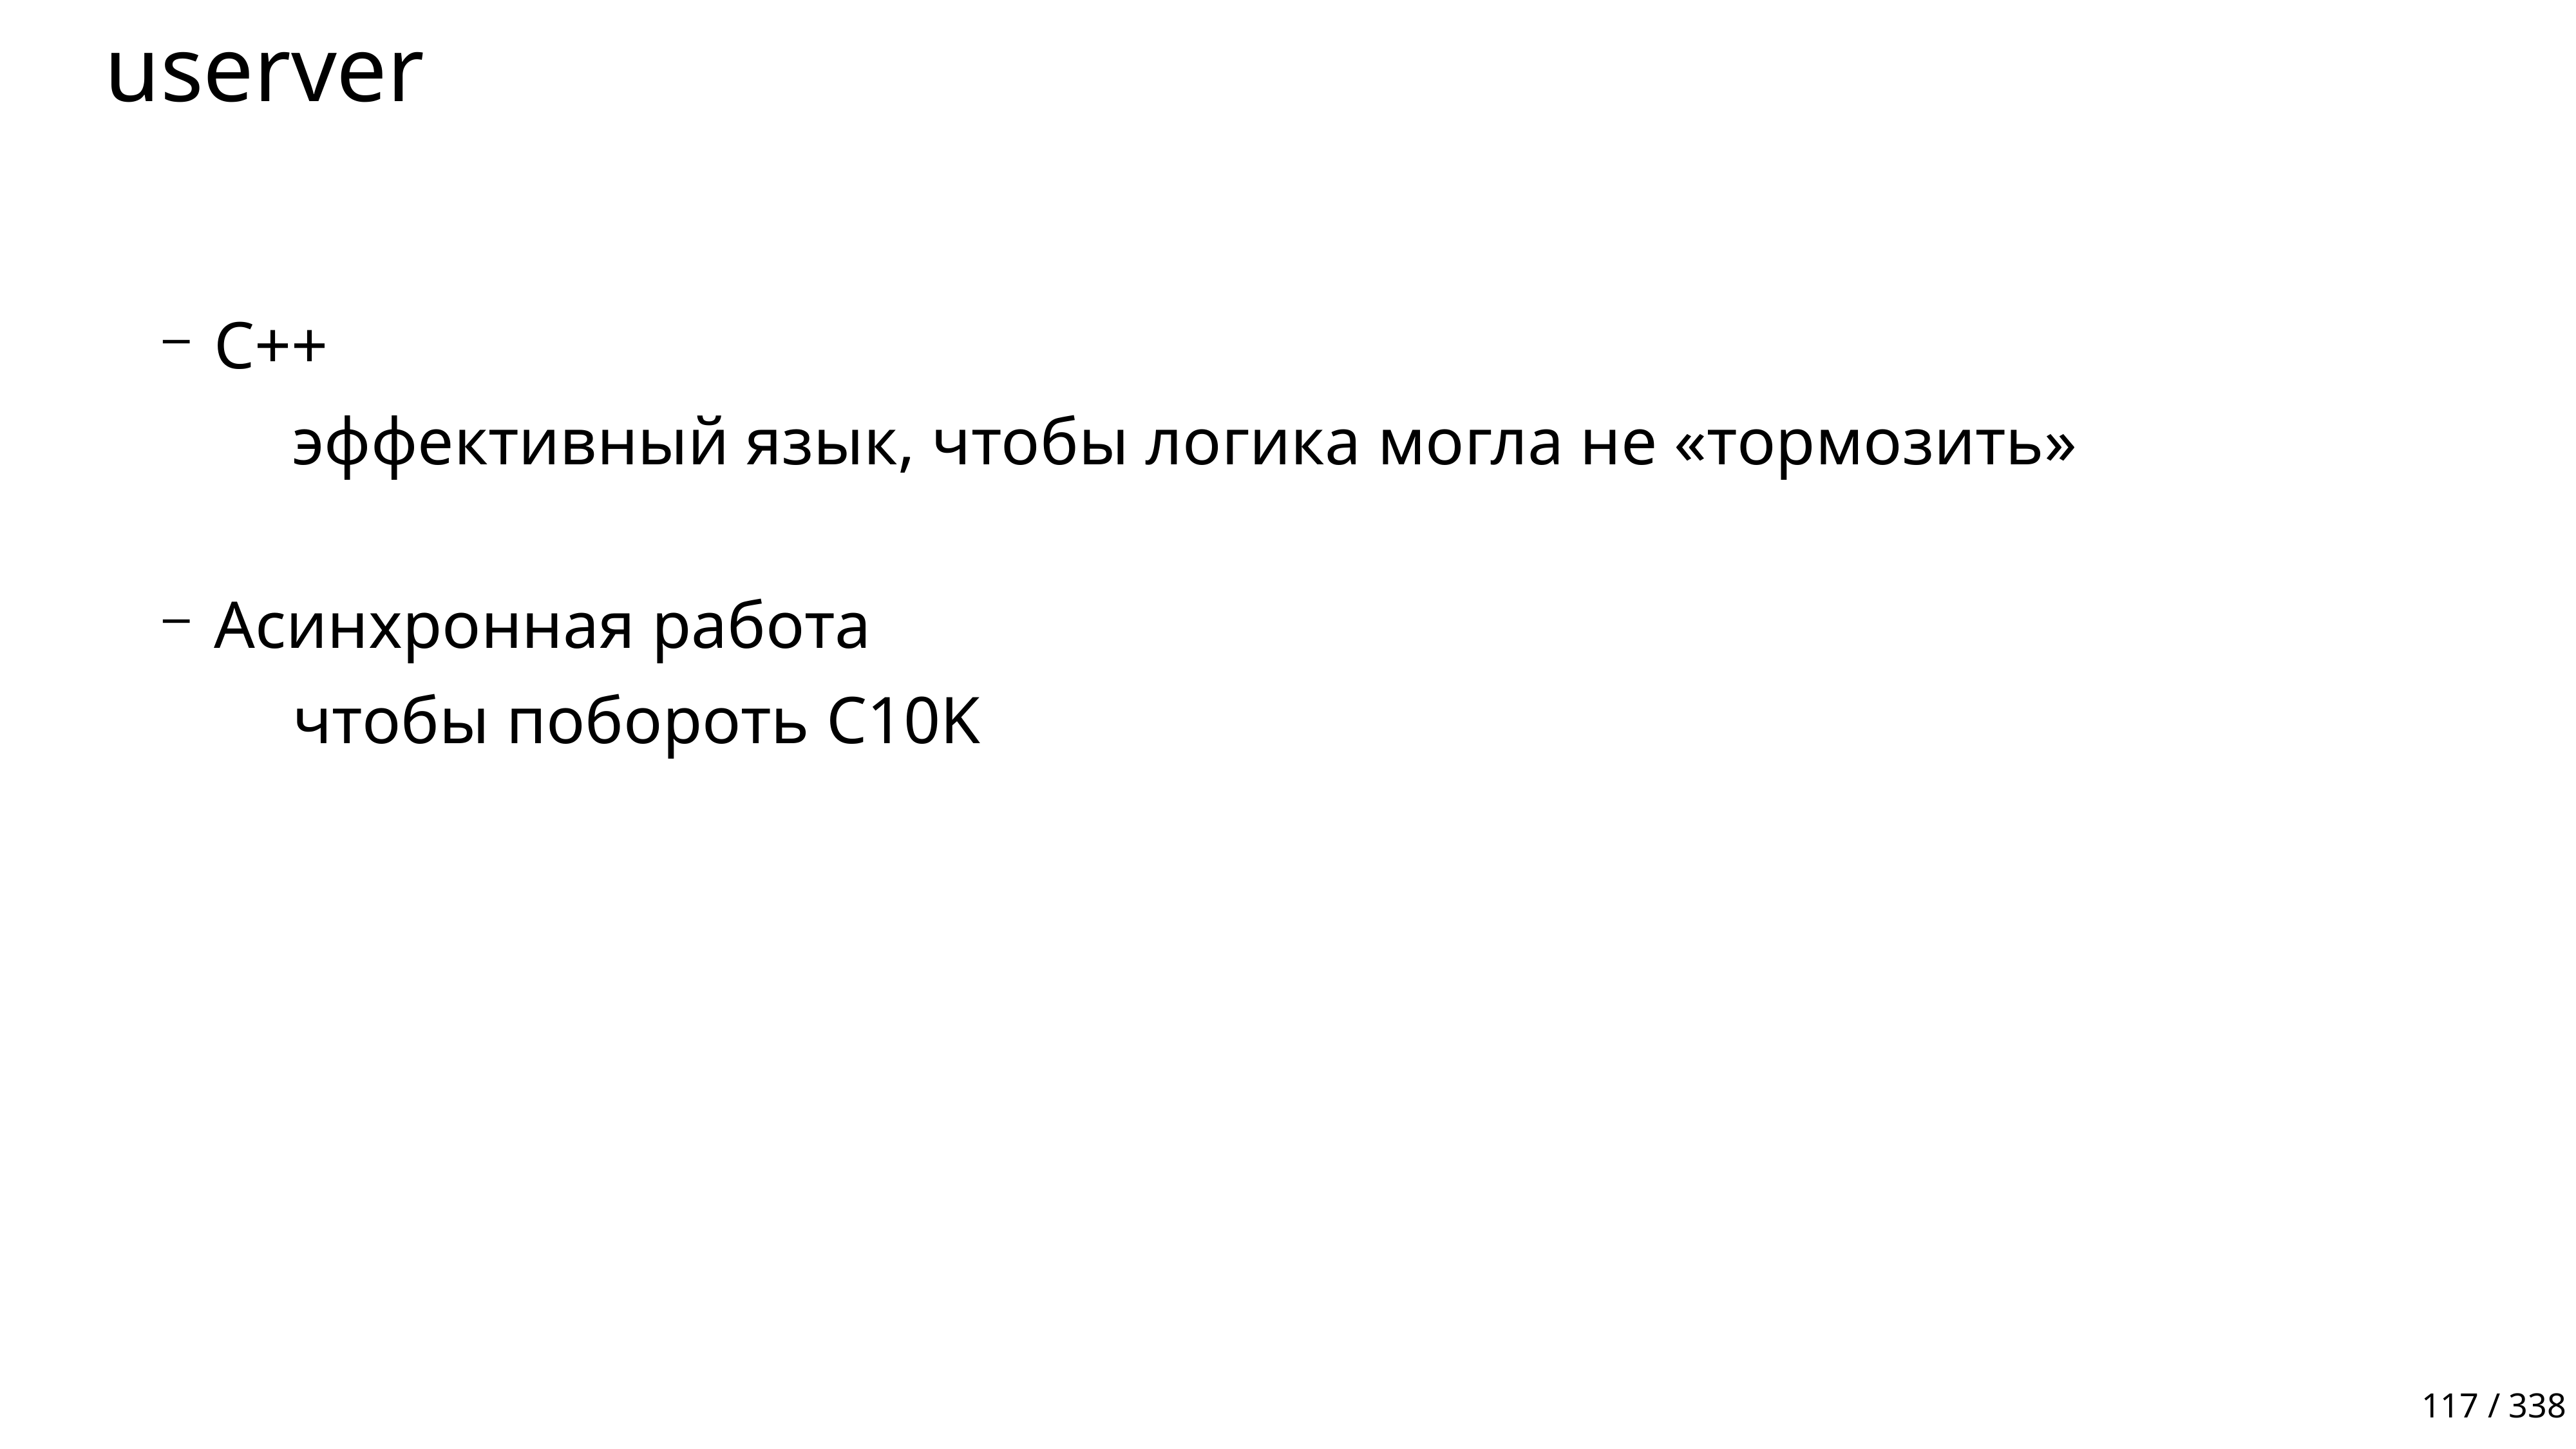

userver
# С++
эффективный язык, чтобы логика могла не «тормозить»
 Асинхронная работа
чтобы побороть C10K